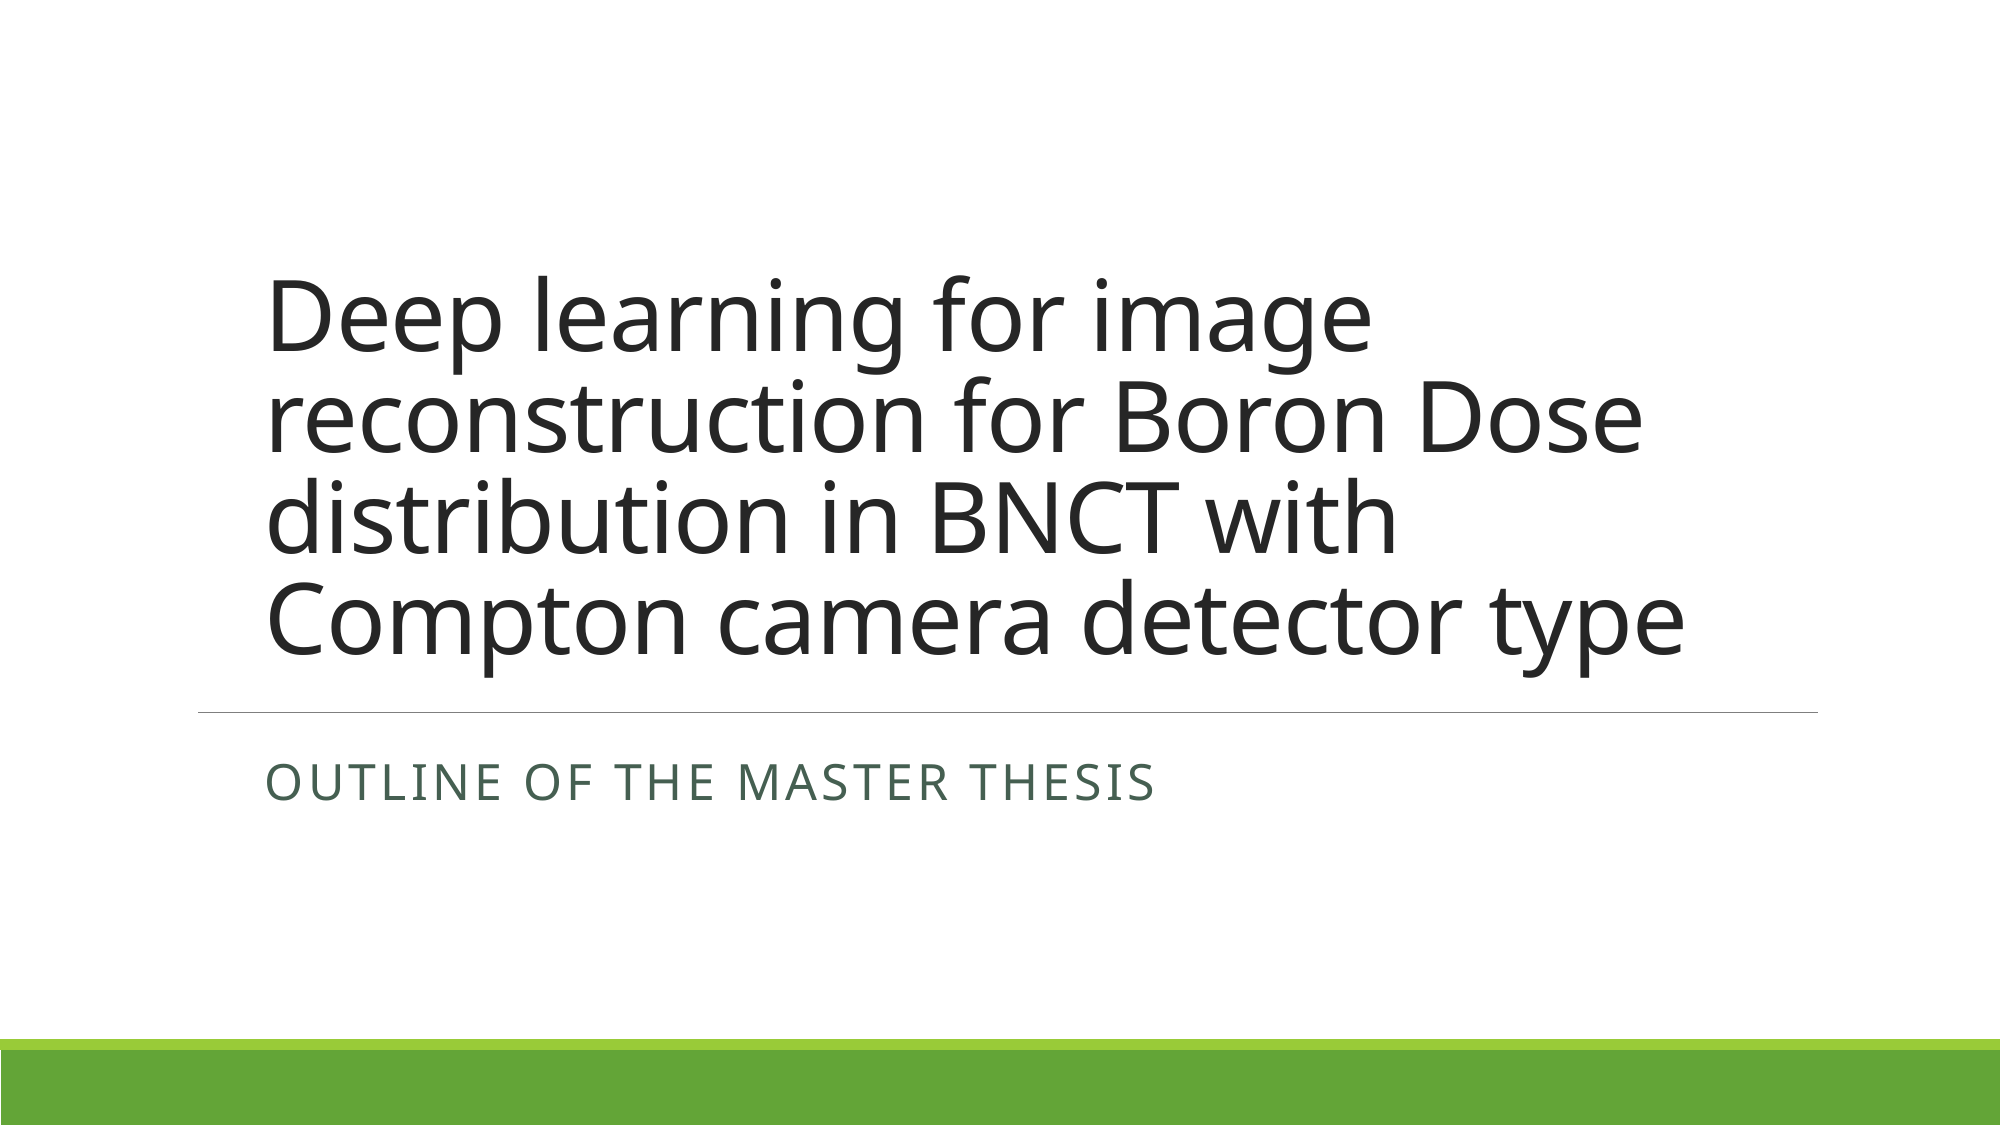

# Deep learning for image reconstruction for Boron Dose distribution in BNCT with Compton camera detector type
Outline of the master thesis